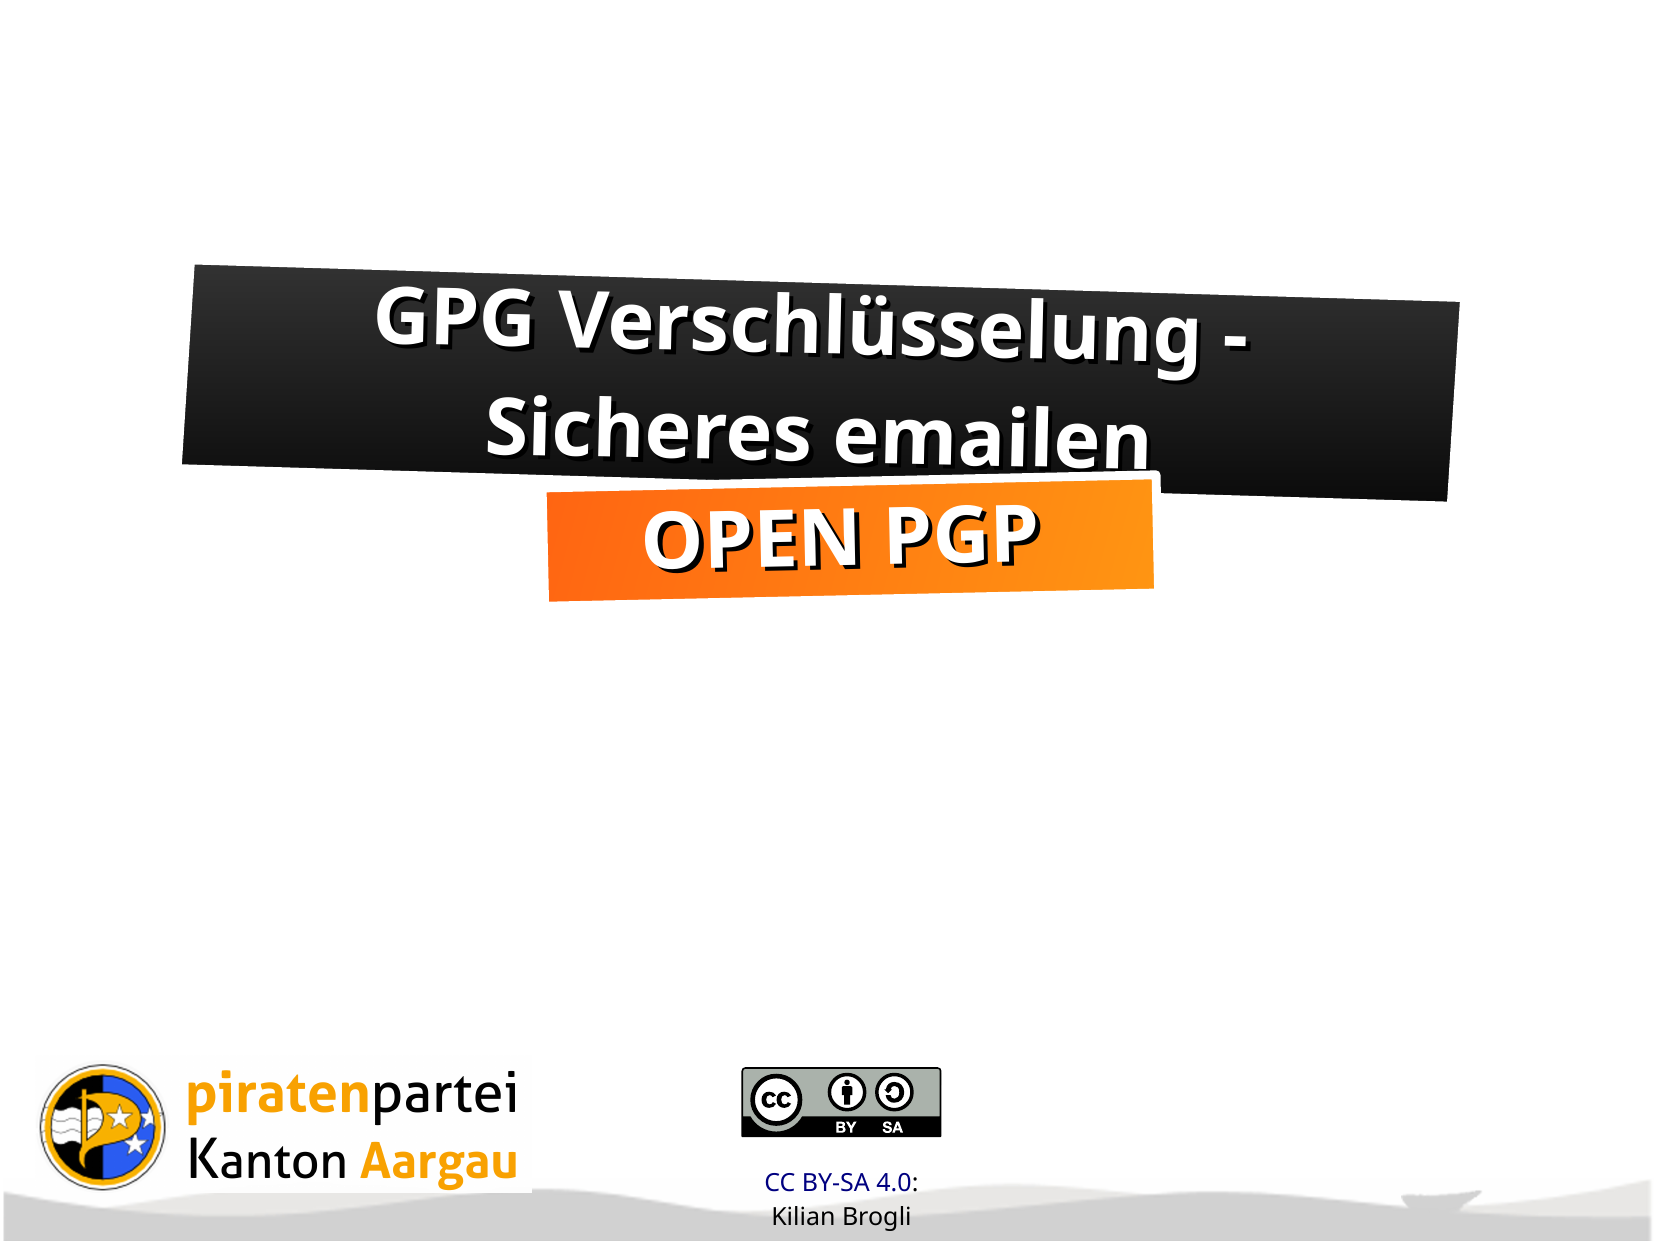

# GPG Verschlüsselung - Sicheres emailen
OPEN PGP
CC BY-SA 4.0:
Kilian Brogli